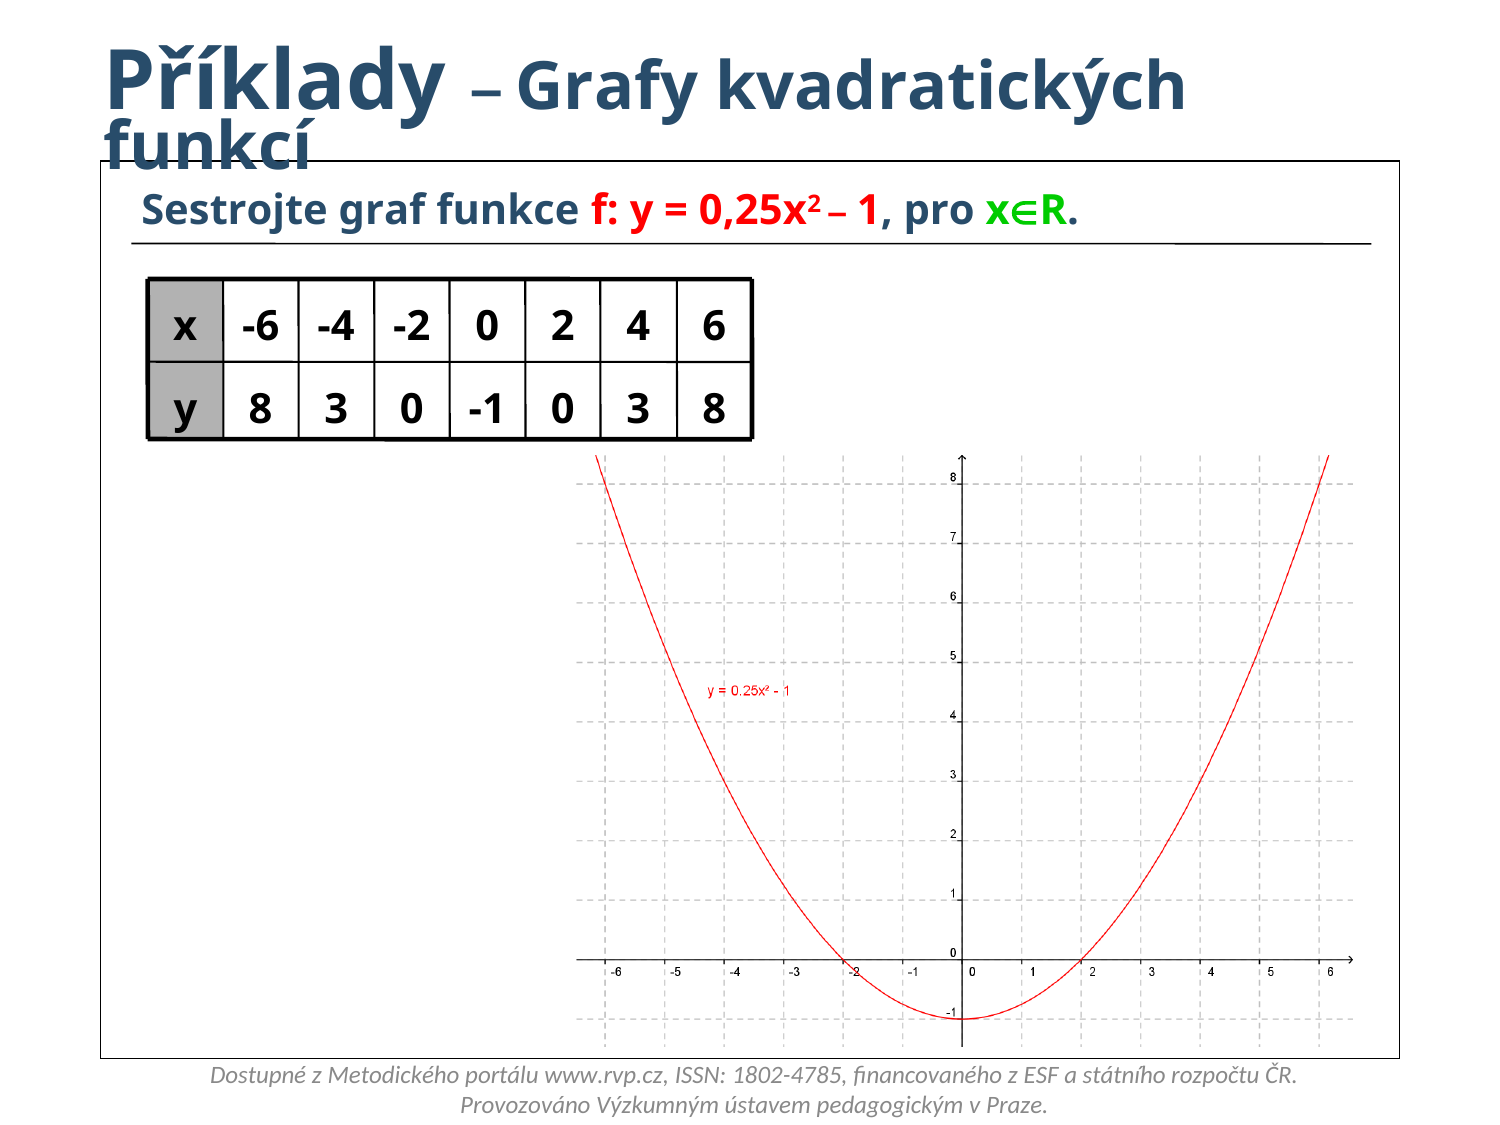

# Příklady – Grafy kvadratických funkcí
Sestrojte graf funkce f: y = 0,25x2 – 1, pro xR.
x
-6
-4
-2
0
2
4
6
y
8
3
0
-1
0
3
8